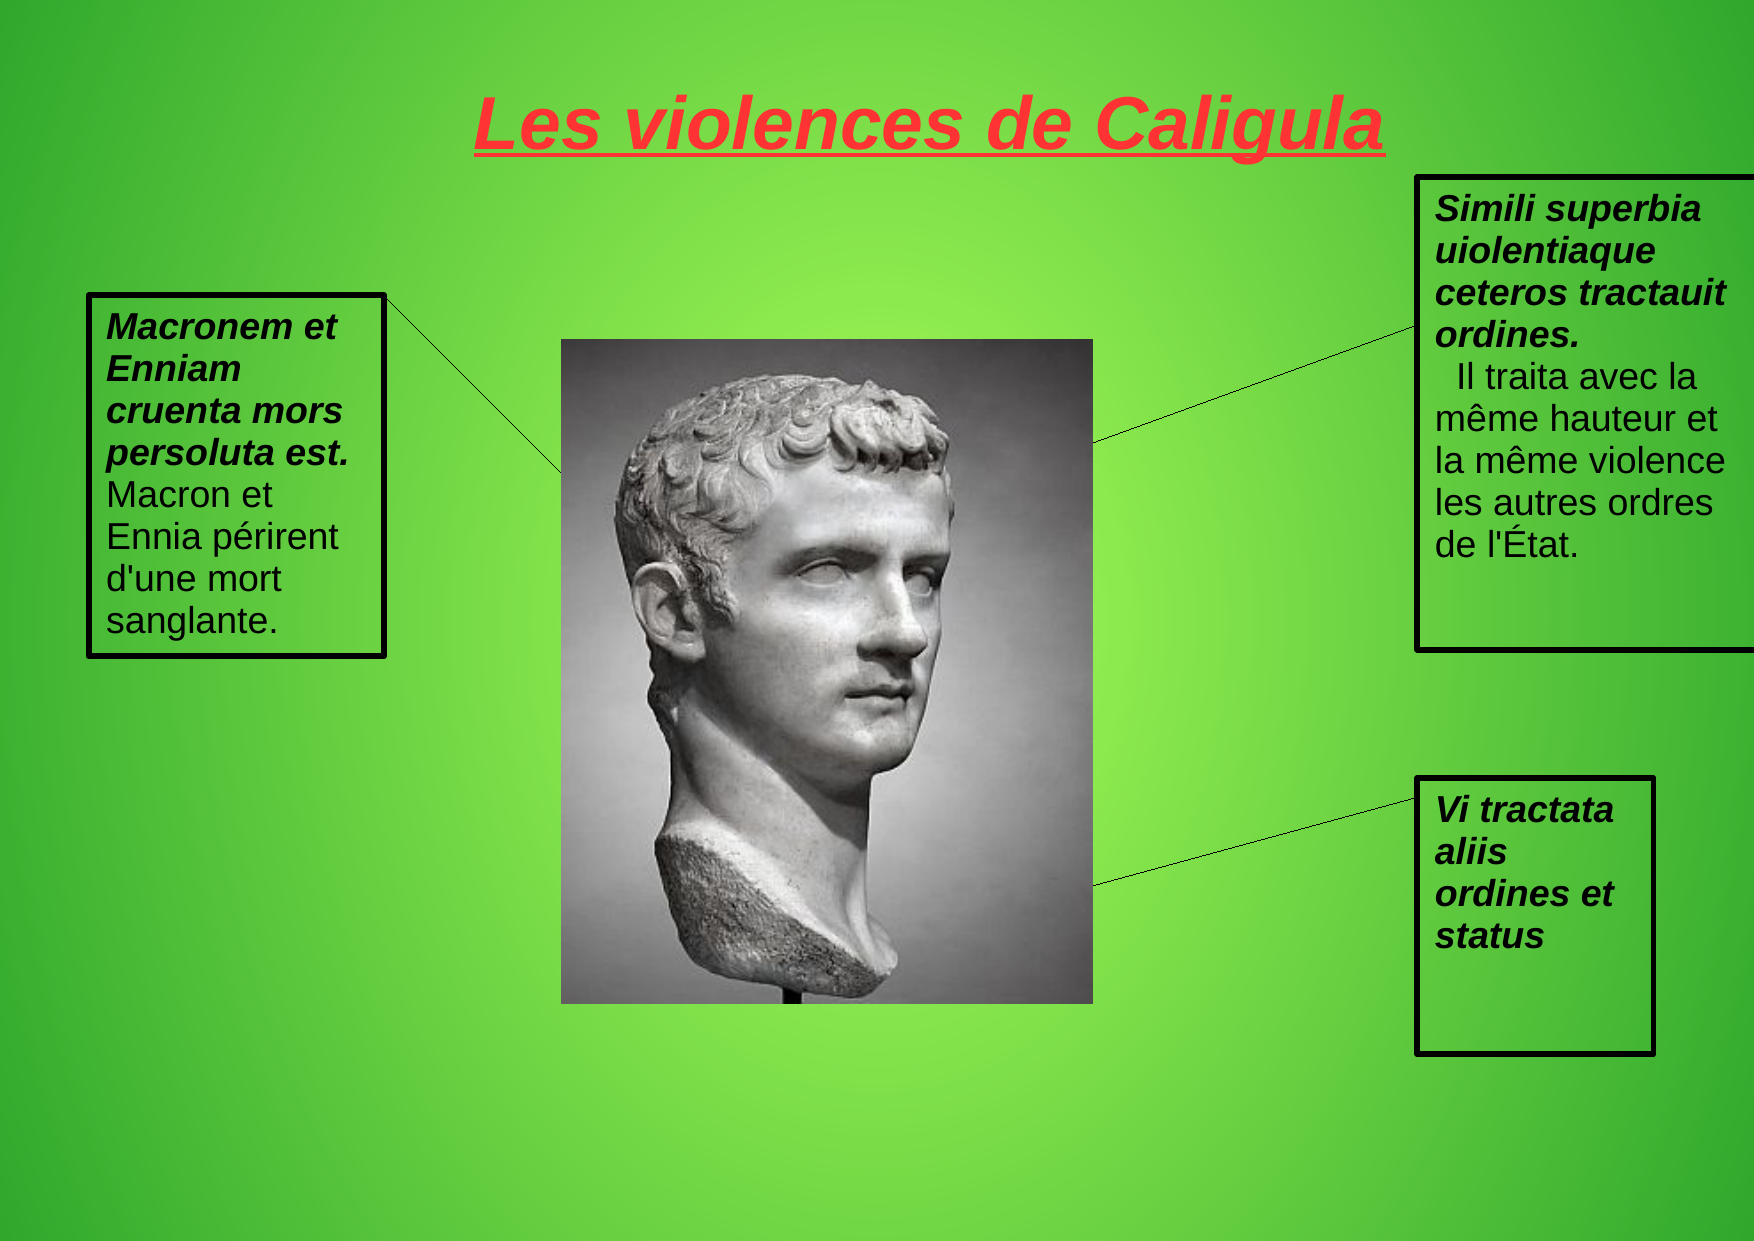

Les violences de Caligula
Simili superbia uiolentiaque ceteros tractauit ordines.
 Il traita avec la même hauteur et la même violence les autres ordres de l'État.
Macronem et Enniam cruenta mors persoluta est.
Macron et Ennia périrent d'une mort sanglante.
Vi tractata aliis ordines et status